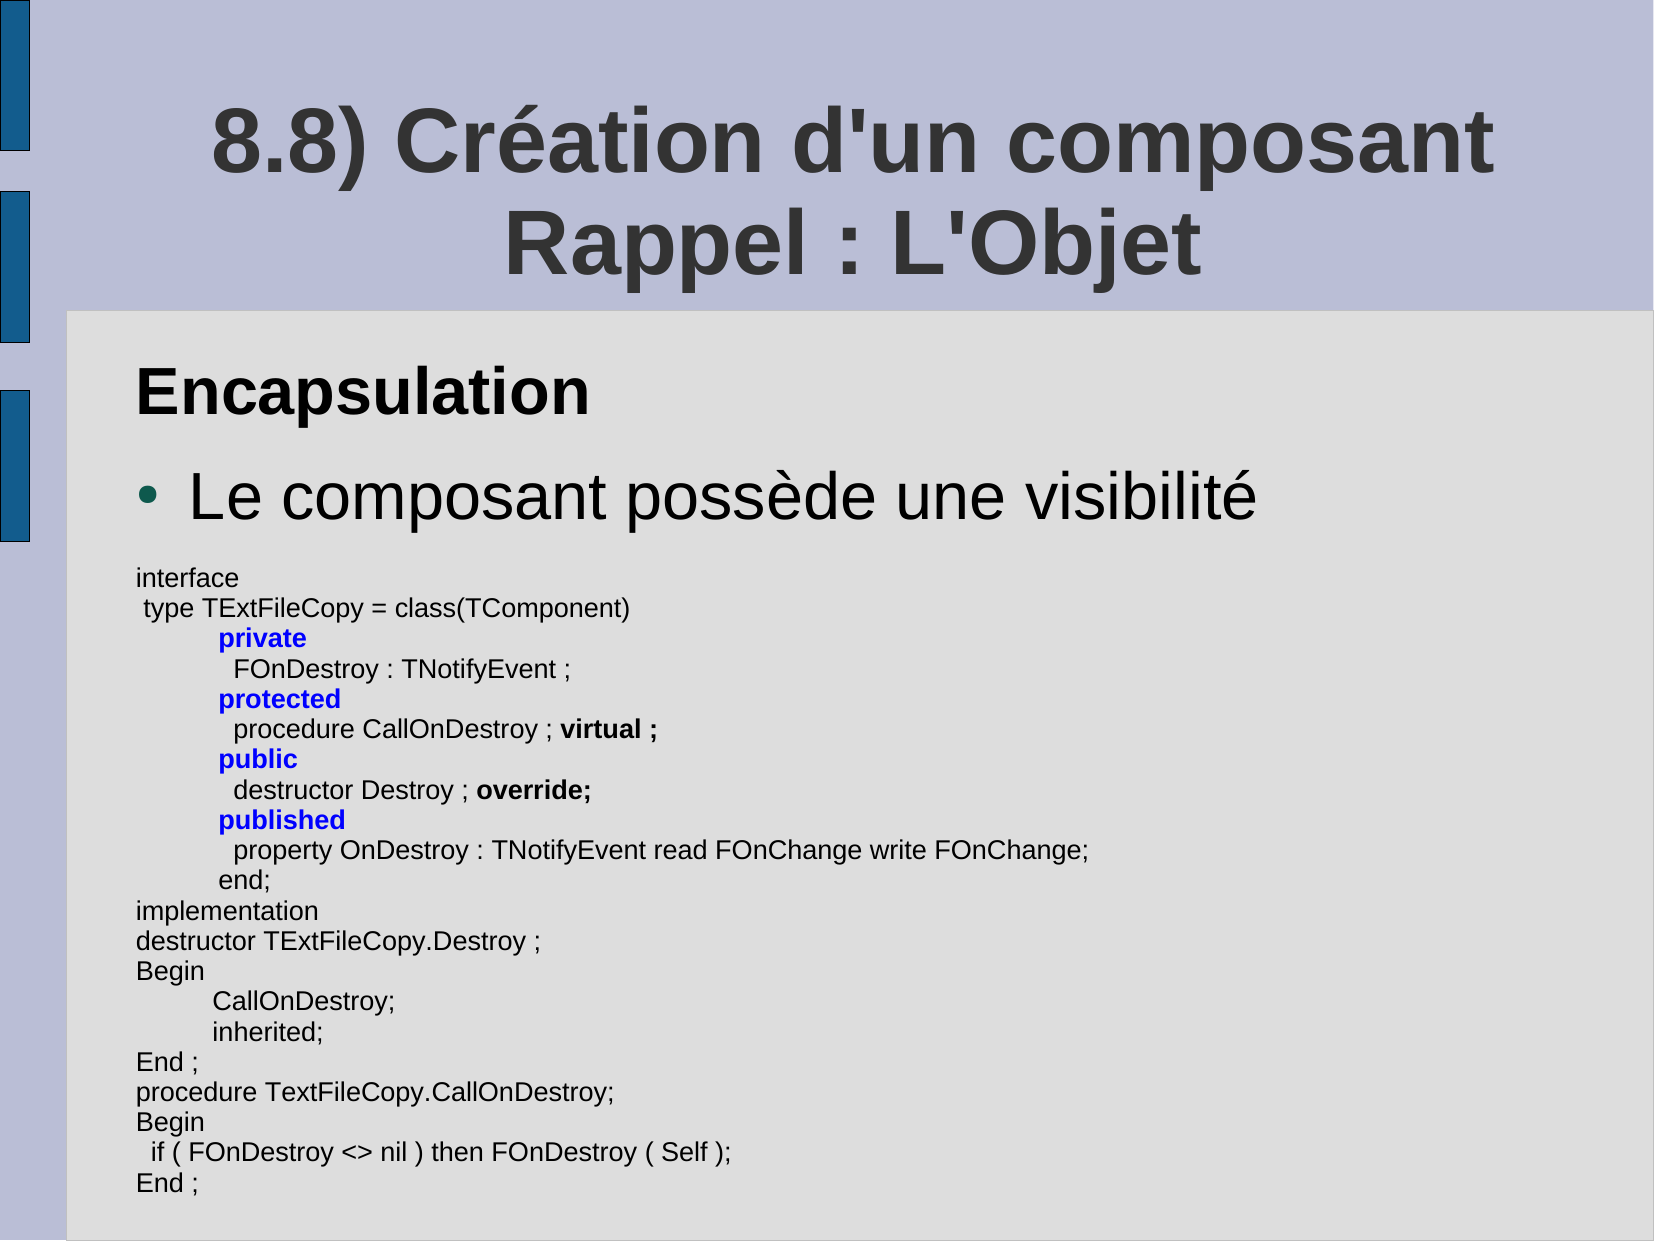

# 8.8) Création d'un composant Rappel : L'Objet
Encapsulation
Le composant possède une visibilité
interface
 type TExtFileCopy = class(TComponent)
 private
 FOnDestroy : TNotifyEvent ;
 protected
 procedure CallOnDestroy ; virtual ;
 public
 destructor Destroy ; override;
 published
 property OnDestroy : TNotifyEvent read FOnChange write FOnChange;
 end;
implementation
destructor TExtFileCopy.Destroy ;
Begin
CallOnDestroy;
inherited;
End ;
procedure TextFileCopy.CallOnDestroy;
Begin
 if ( FOnDestroy <> nil ) then FOnDestroy ( Self );
End ;